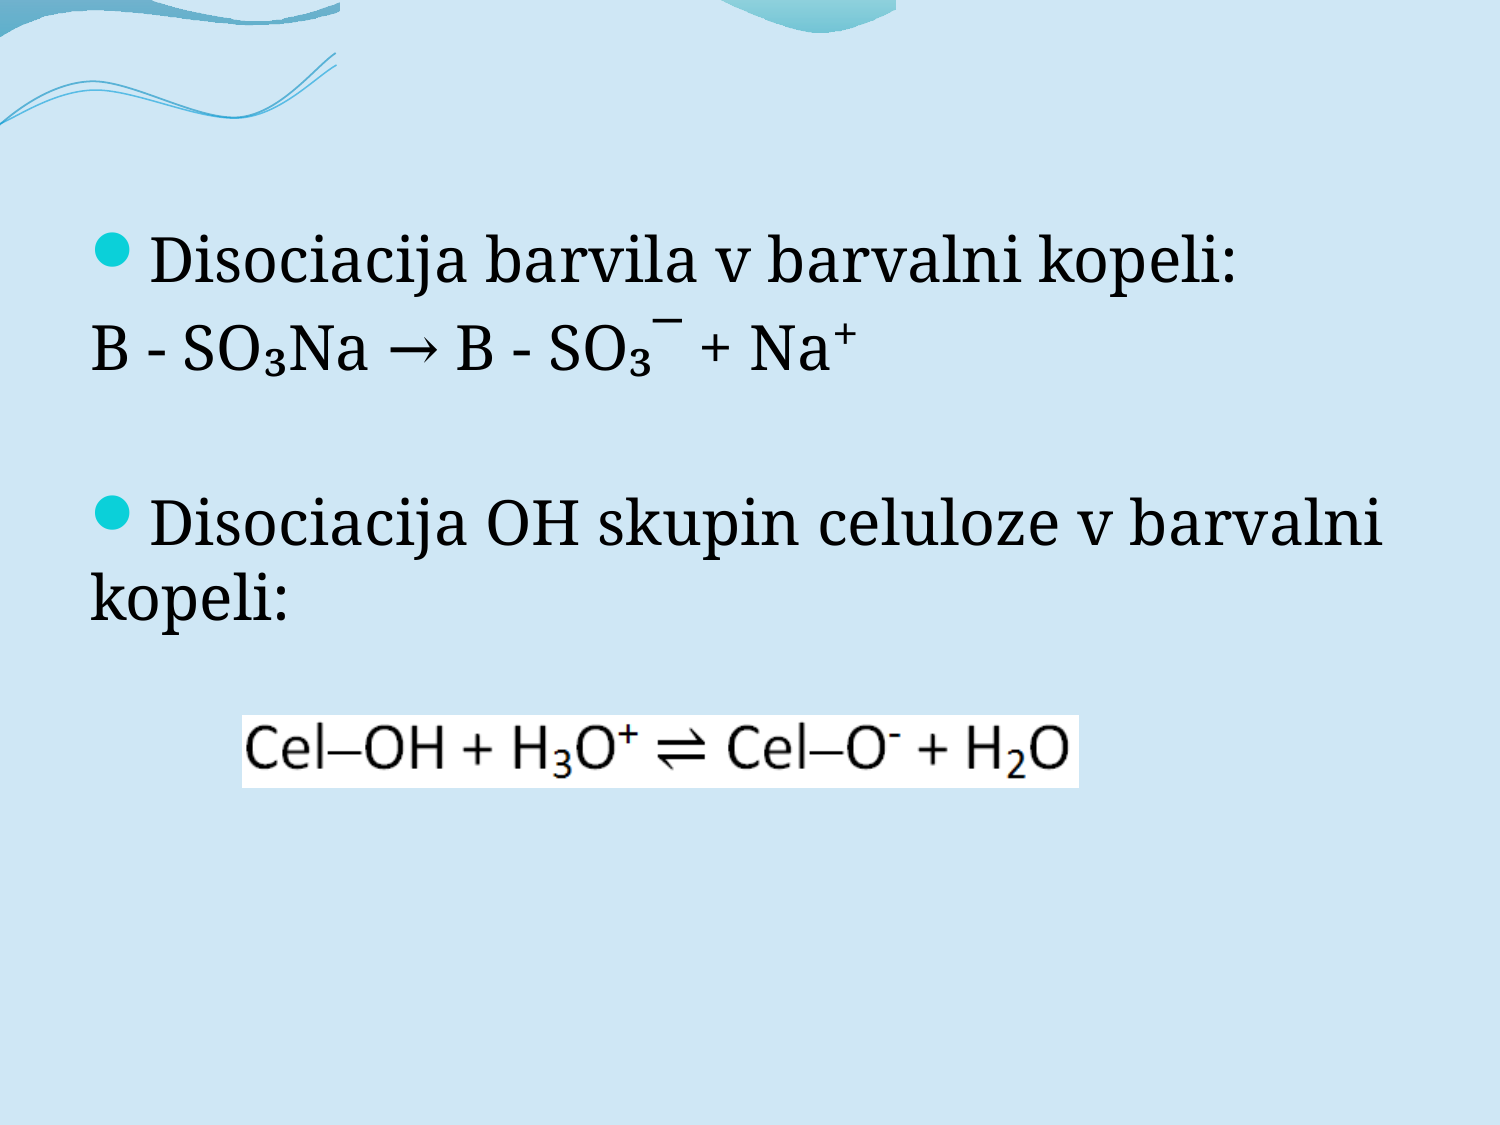

# Disociacija barvila v barvalni kopeli:
B - SO₃Na → B - SO₃¯ + Na⁺
Disociacija OH skupin celuloze v barvalni kopeli: